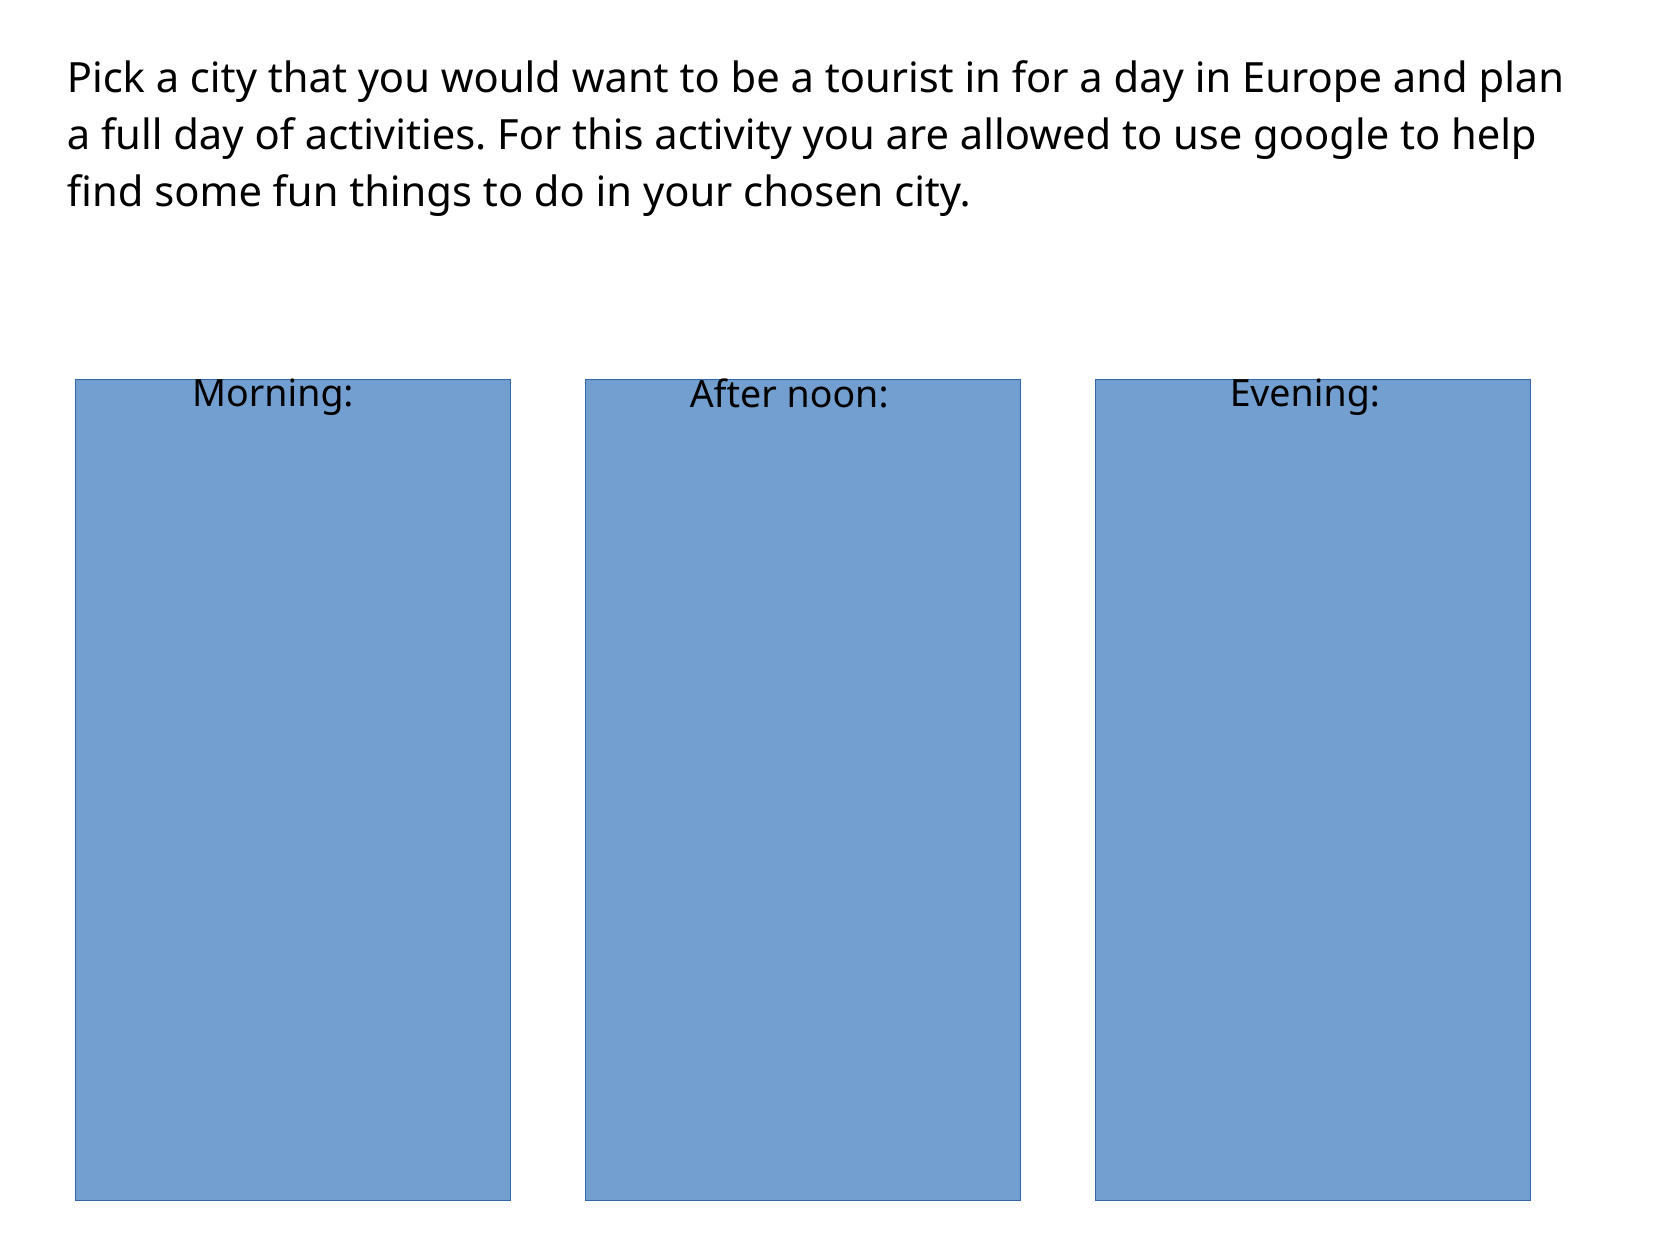

Pick a city that you would want to be a tourist in for a day in Europe and plan a full day of activities. For this activity you are allowed to use google to help find some fun things to do in your chosen city.
Morning:
Evening:
After noon: